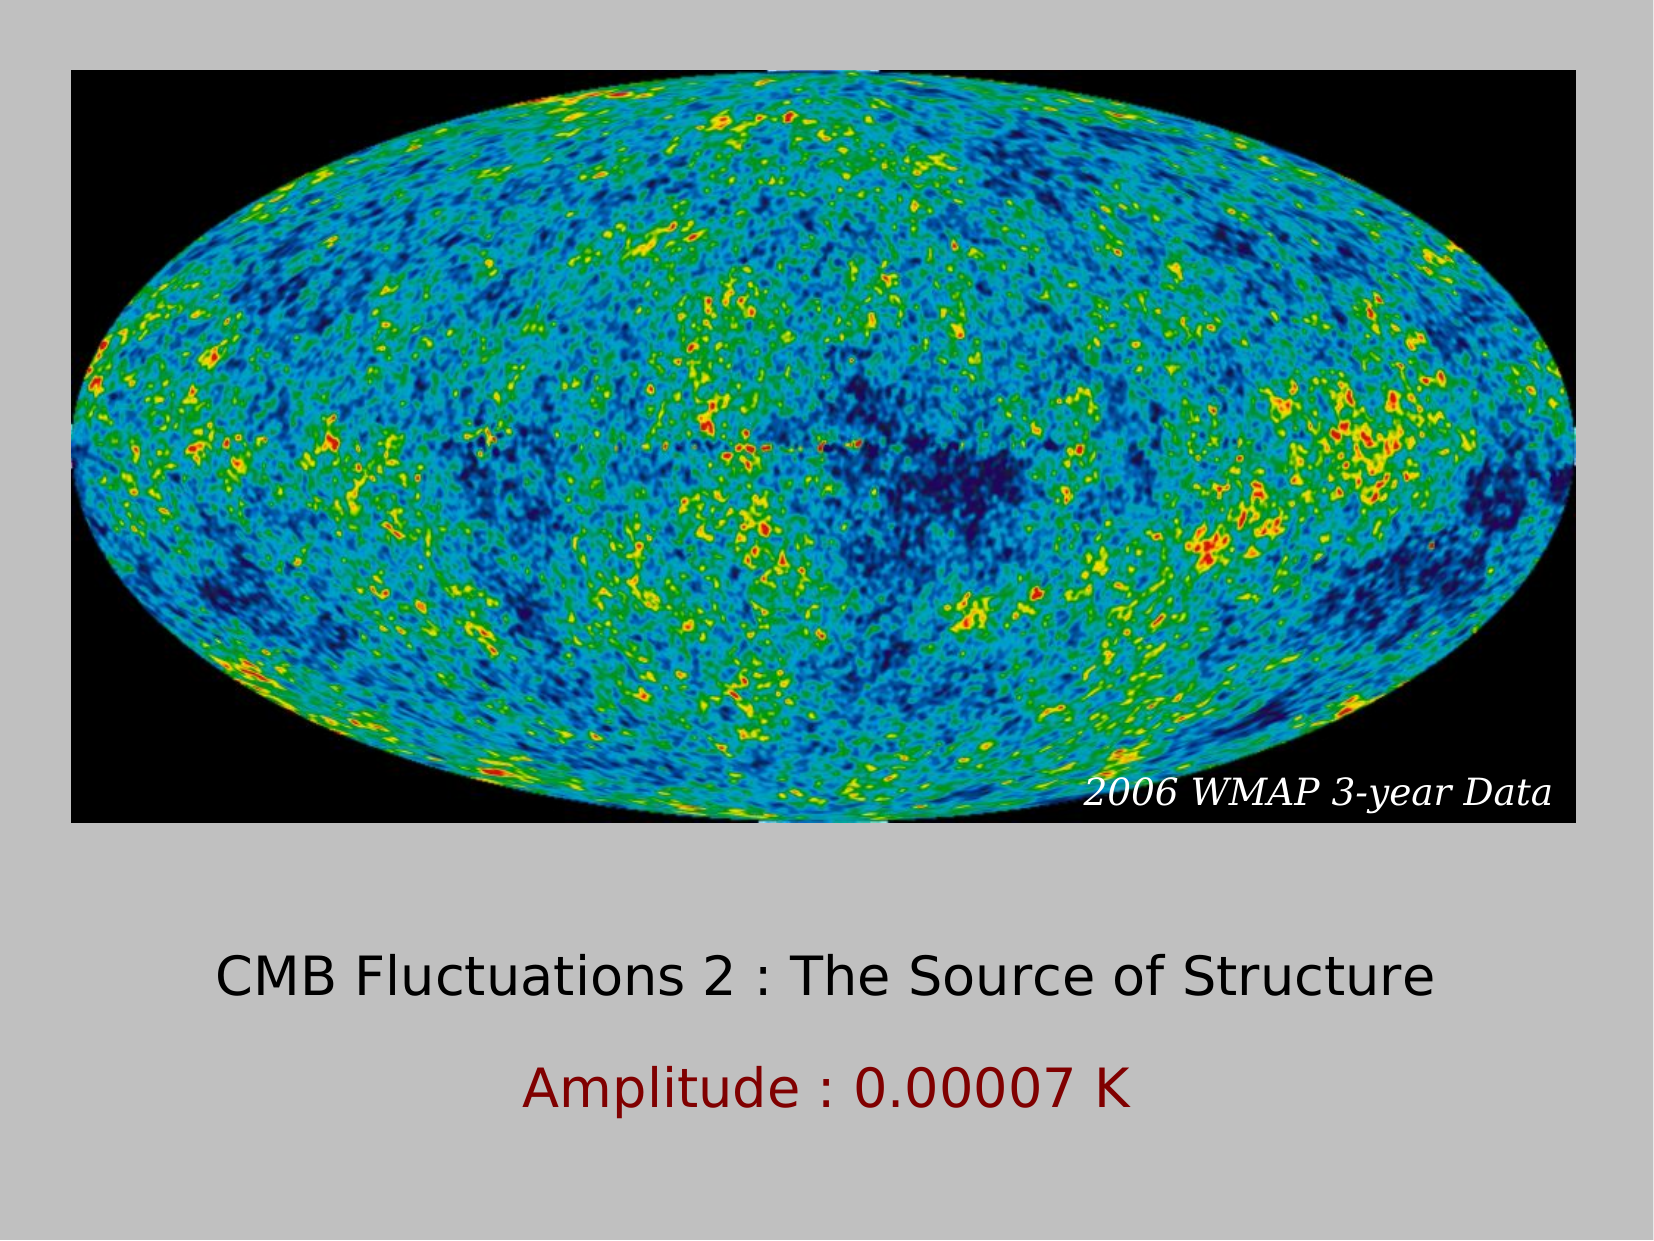

2006 WMAP 3-year Data
CMB Fluctuations 2 : The Source of Structure
Amplitude : 0.00007 K